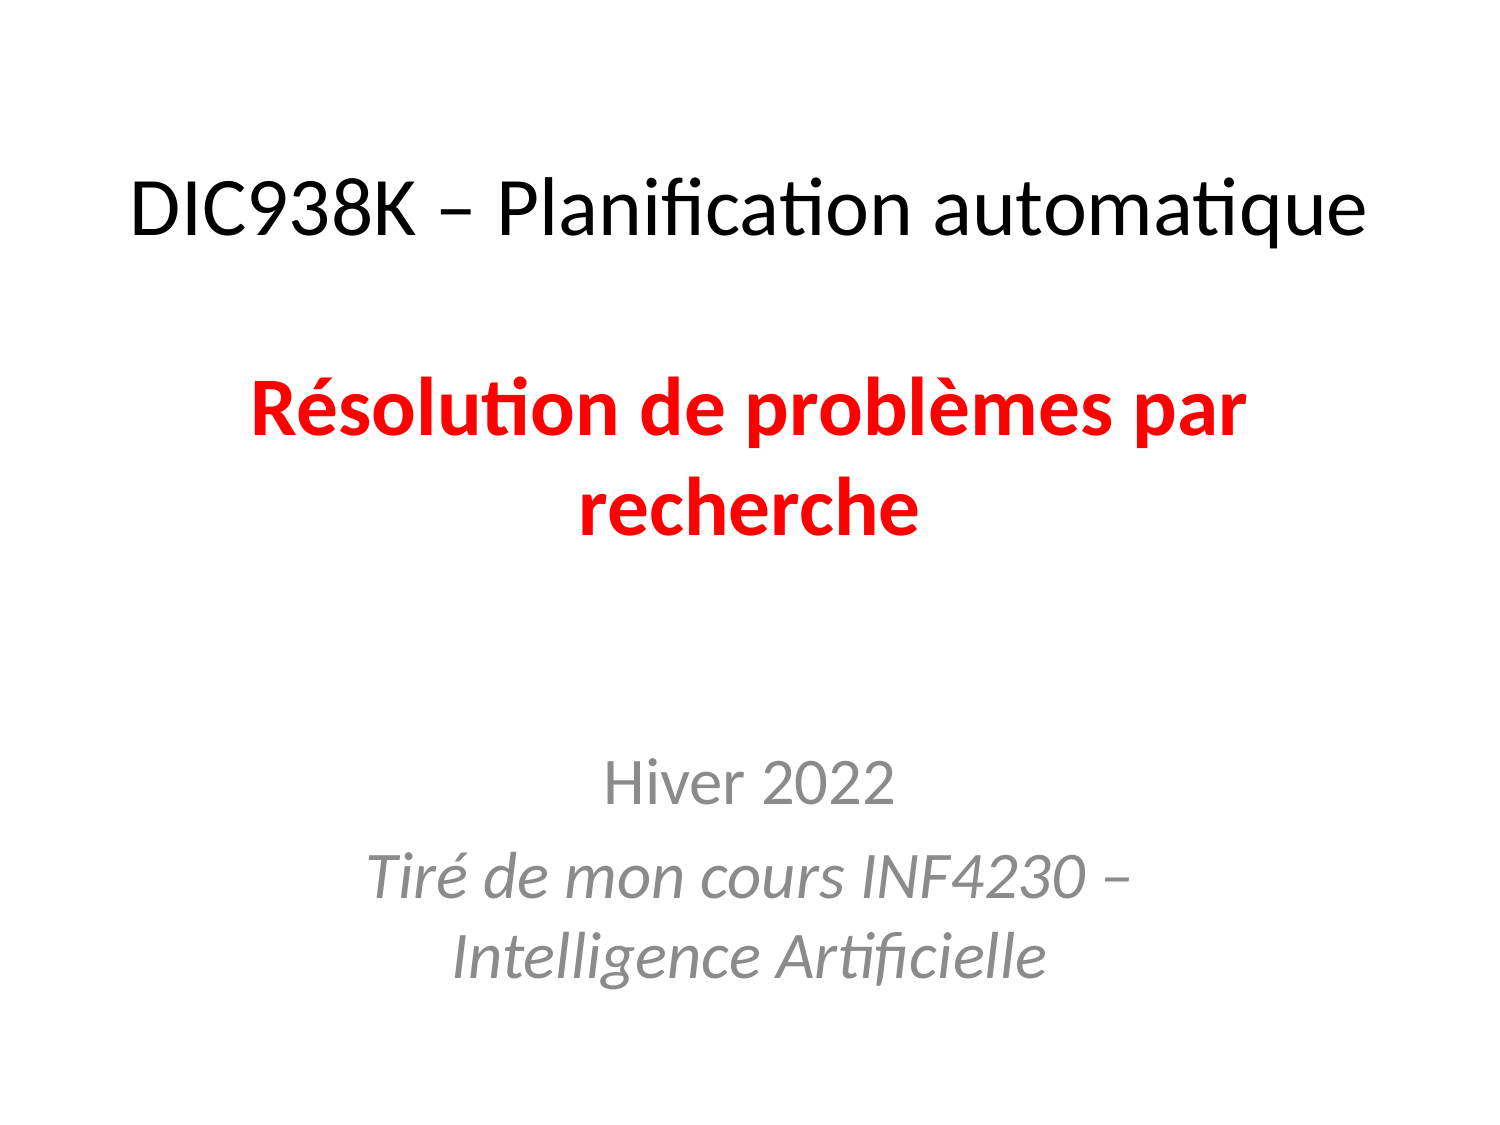

# DIC938K – Planification automatique Résolution de problèmes par recherche
Hiver 2022
Tiré de mon cours INF4230 – Intelligence Artificielle